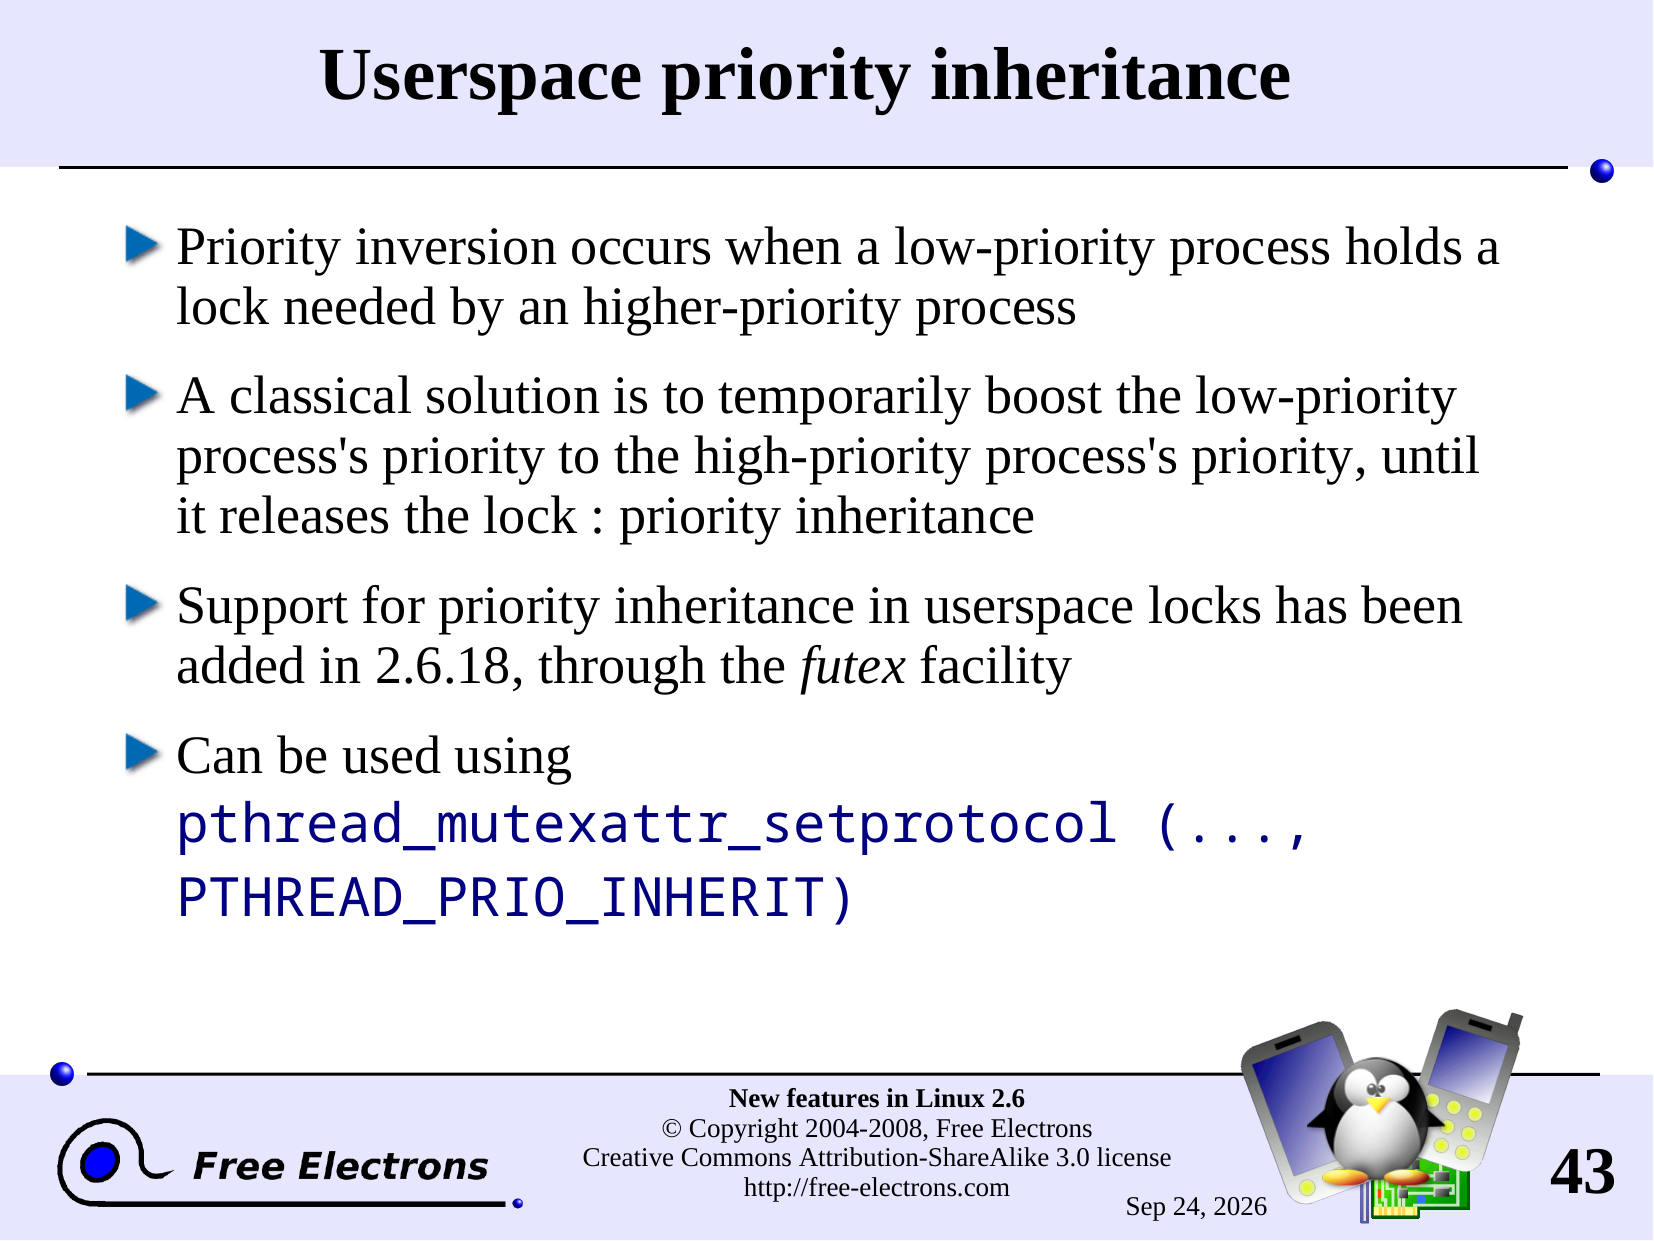

# Userspace priority inheritance
Priority inversion occurs when a low-priority process holds a lock needed by an higher-priority process
A classical solution is to temporarily boost the low-priority process's priority to the high-priority process's priority, until it releases the lock : priority inheritance
Support for priority inheritance in userspace locks has been added in 2.6.18, through the futex facility
Can be used using
pthread_mutexattr_setprotocol (..., PTHREAD_PRIO_INHERIT)